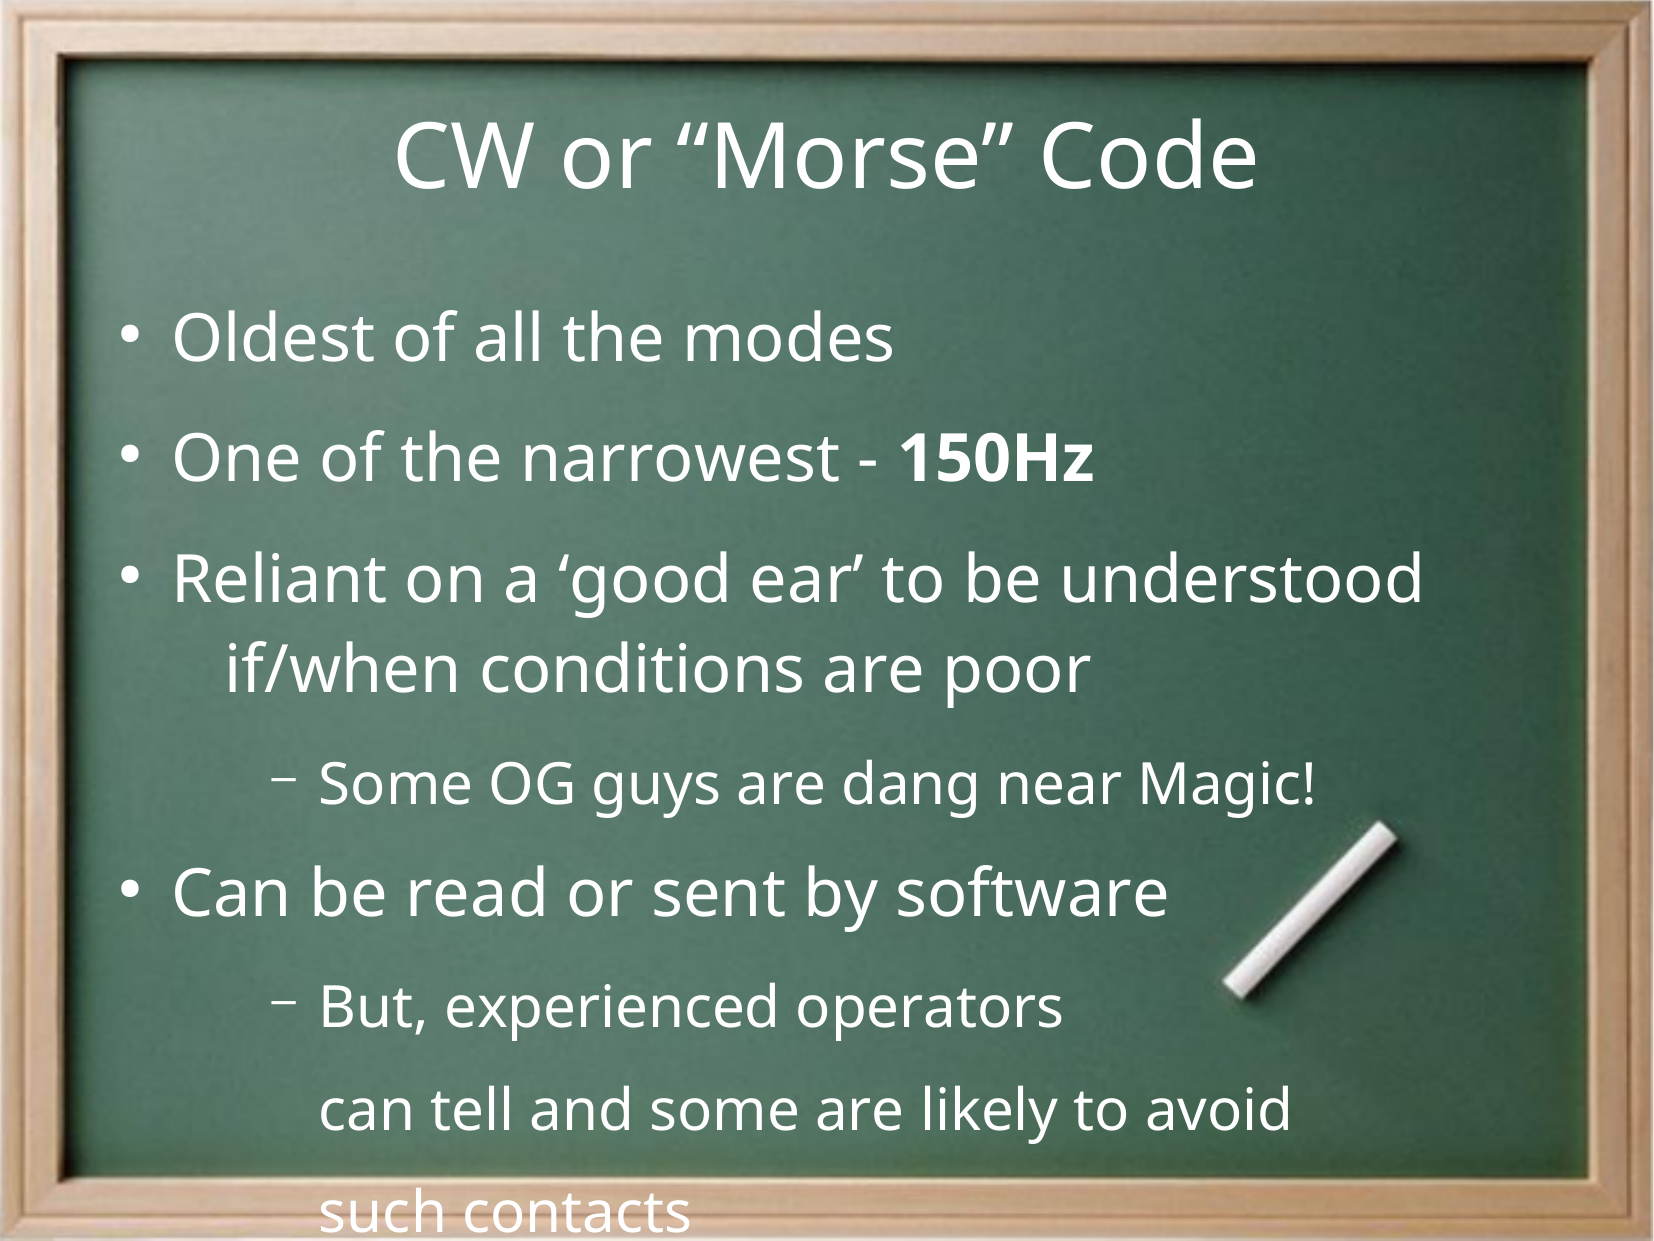

# CW or “Morse” Code
Oldest of all the modes
One of the narrowest - 150Hz
Reliant on a ‘good ear’ to be understood if/when conditions are poor
Some OG guys are dang near Magic!
Can be read or sent by software
But, experienced operators
can tell and some are likely to avoid
such contacts